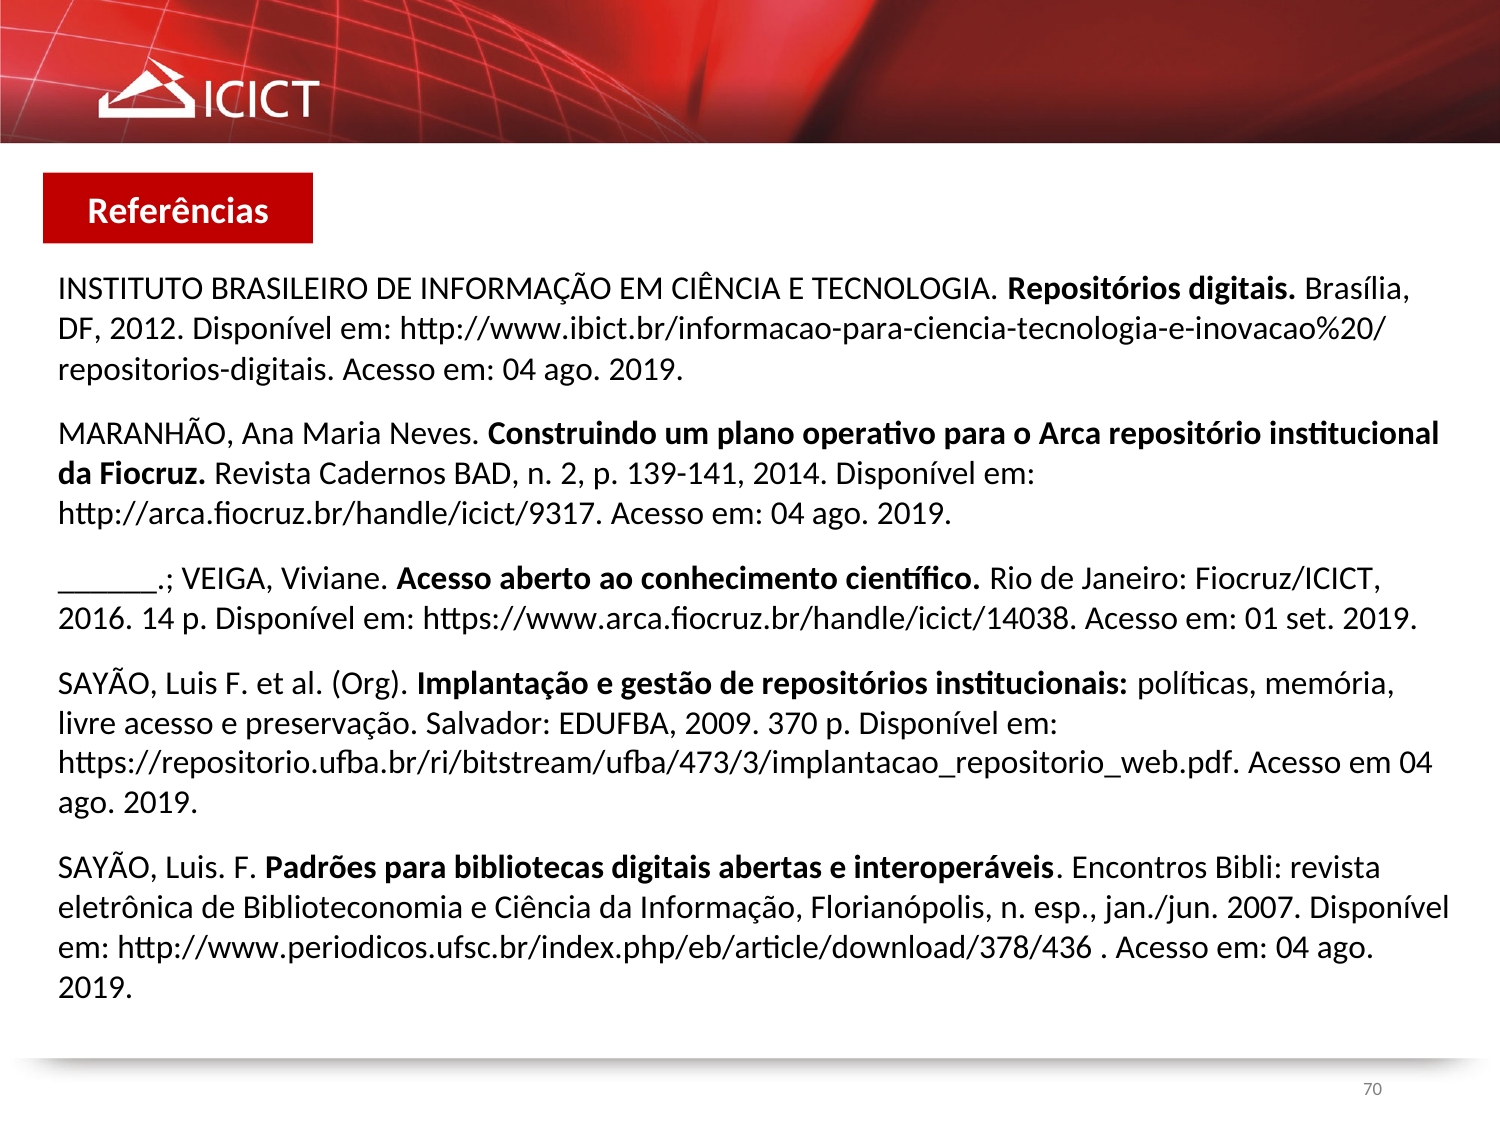

Referências
INSTITUTO BRASILEIRO DE INFORMAÇÃO EM CIÊNCIA E TECNOLOGIA. Repositórios digitais. Brasília, DF, 2012. Disponível em: http://www.ibict.br/informacao-para-ciencia-tecnologia-e-inovacao%20/repositorios-digitais. Acesso em: 04 ago. 2019.
MARANHÃO, Ana Maria Neves. Construindo um plano operativo para o Arca repositório institucional da Fiocruz. Revista Cadernos BAD, n. 2, p. 139-141, 2014. Disponível em: http://arca.fiocruz.br/handle/icict/9317. Acesso em: 04 ago. 2019.
______.; VEIGA, Viviane. Acesso aberto ao conhecimento científico. Rio de Janeiro: Fiocruz/ICICT, 2016. 14 p. Disponível em: https://www.arca.fiocruz.br/handle/icict/14038. Acesso em: 01 set. 2019.
SAYÃO, Luis F. et al. (Org). Implantação e gestão de repositórios institucionais: políticas, memória, livre acesso e preservação. Salvador: EDUFBA, 2009. 370 p. Disponível em: https://repositorio.ufba.br/ri/bitstream/ufba/473/3/implantacao_repositorio_web.pdf. Acesso em 04 ago. 2019.
SAYÃO, Luis. F. Padrões para bibliotecas digitais abertas e interoperáveis. Encontros Bibli: revista eletrônica de Biblioteconomia e Ciência da Informação, Florianópolis, n. esp., jan./jun. 2007. Disponível em: http://www.periodicos.ufsc.br/index.php/eb/article/download/378/436 . Acesso em: 04 ago. 2019.